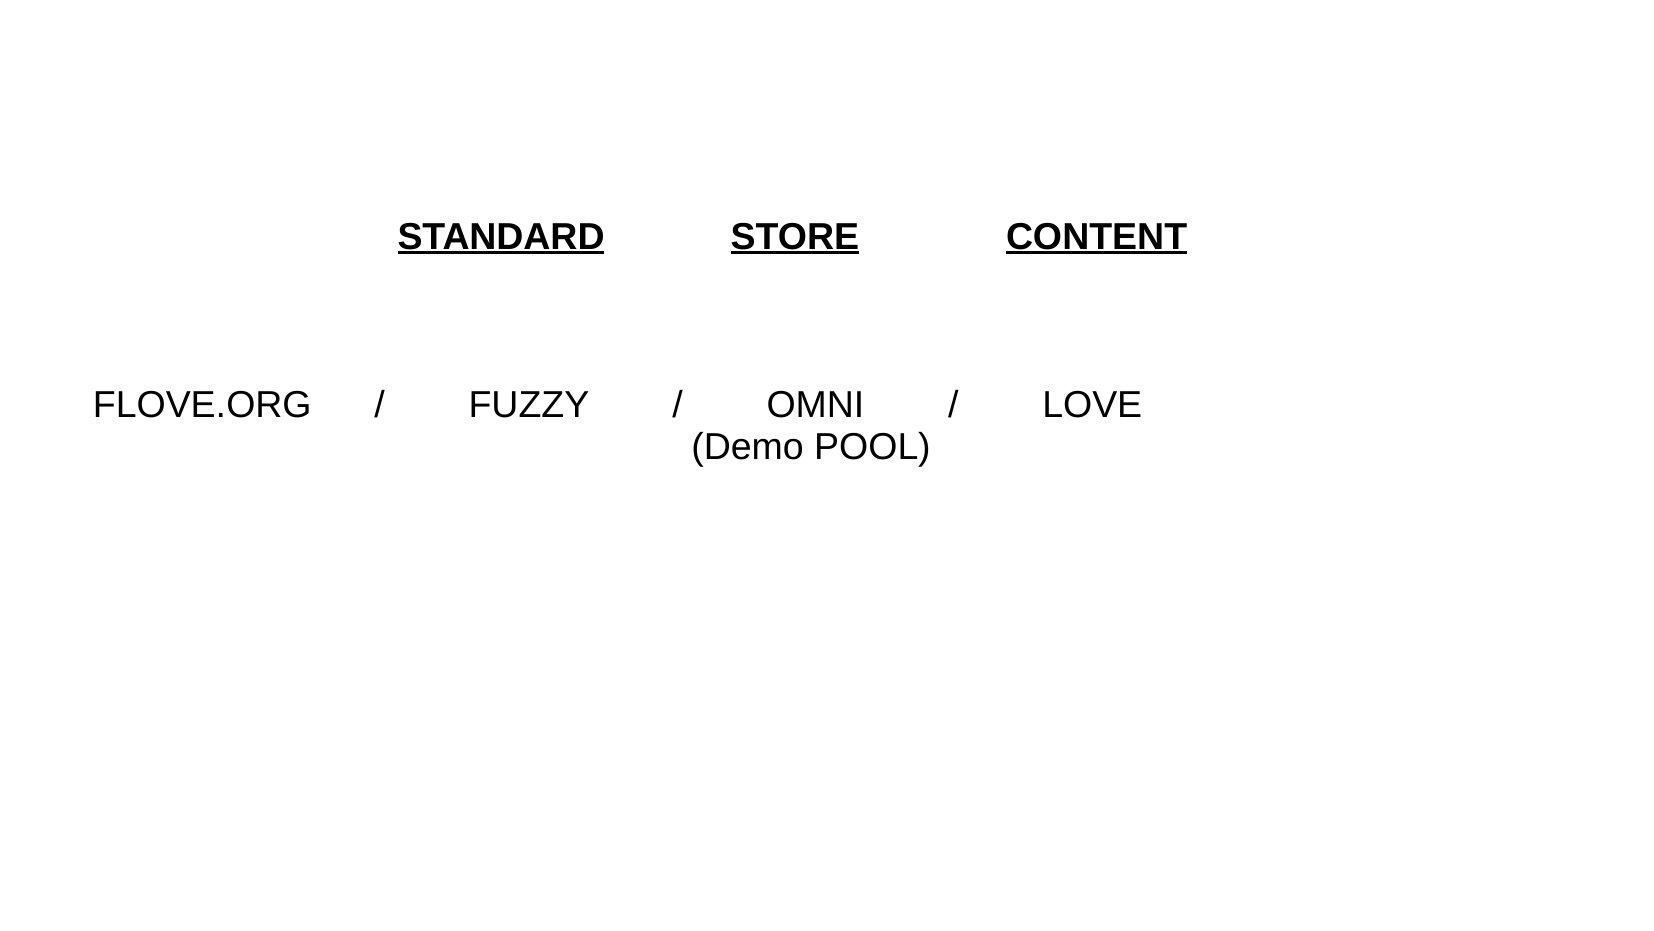

STANDARD STORE CONTENT
FLOVE.ORG / FUZZY / OMNI / LOVE
 (Demo POOL)